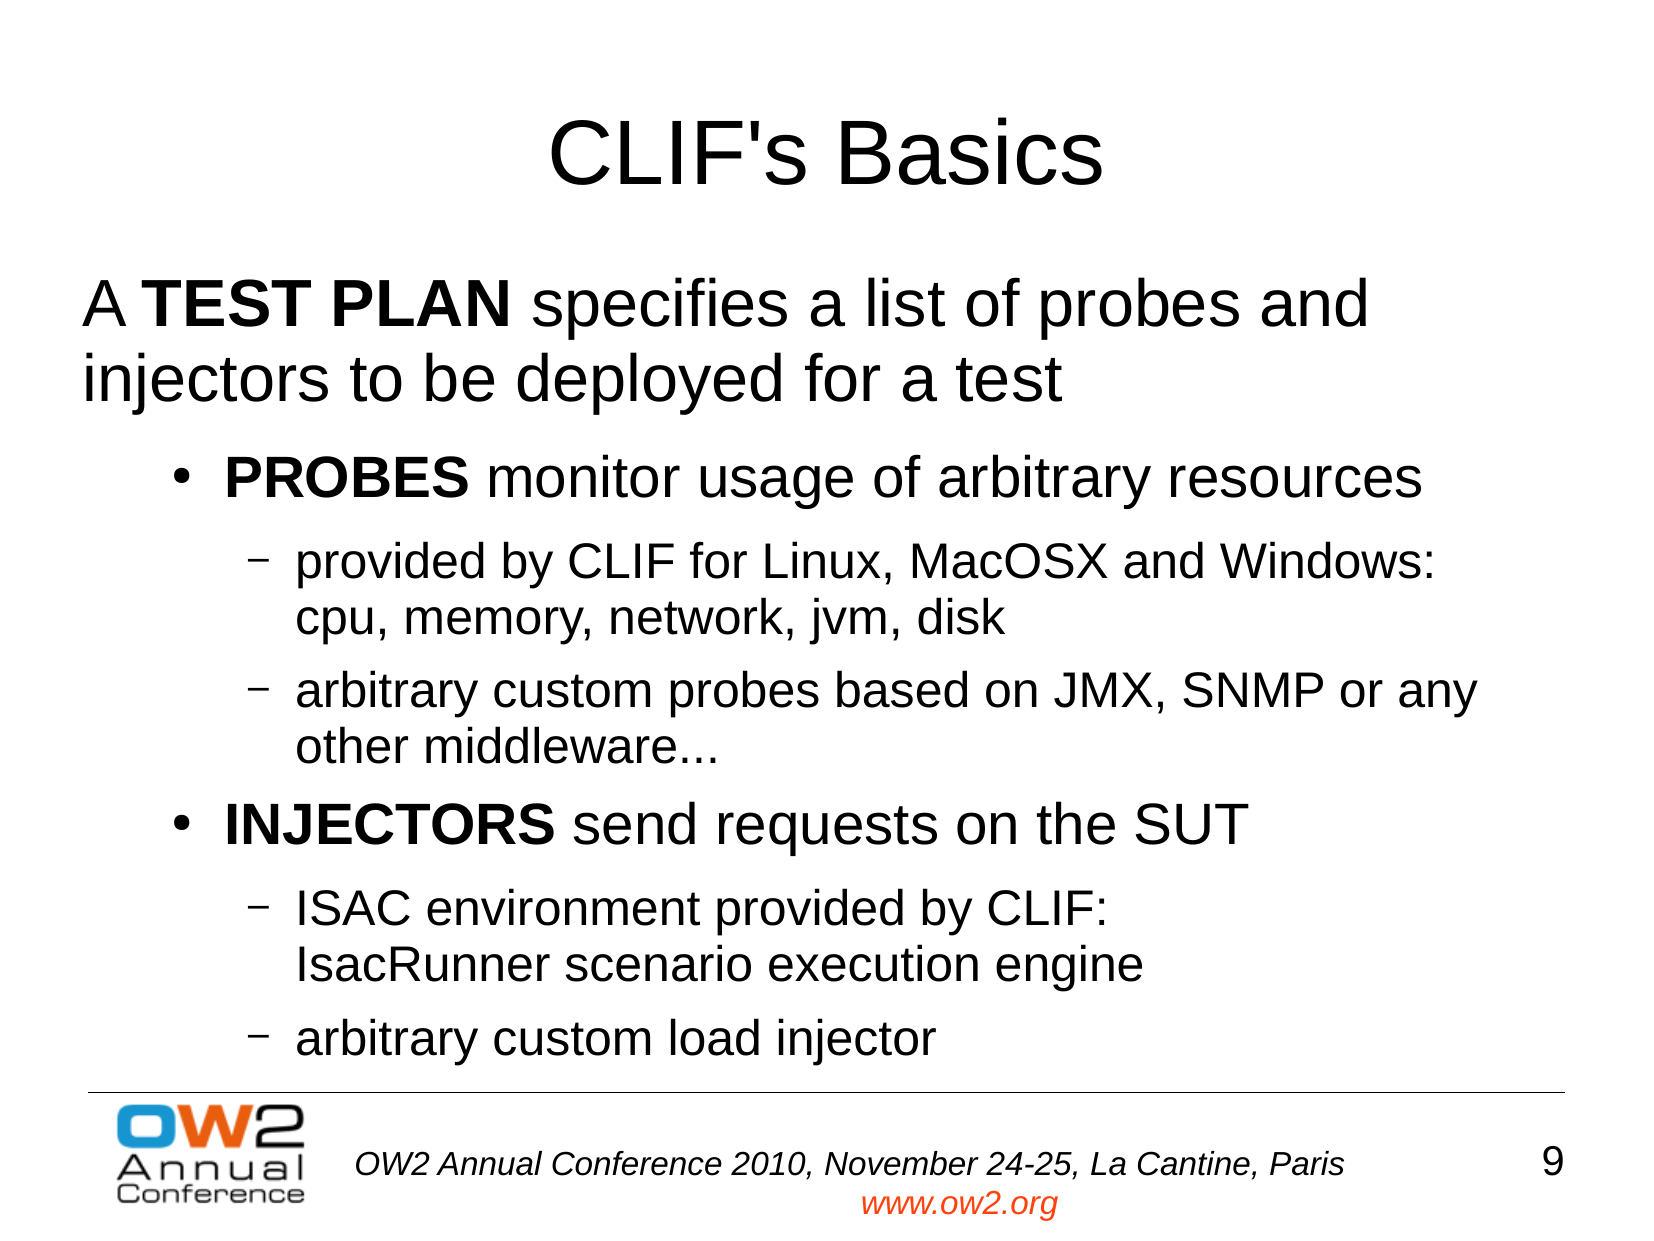

# CLIF's Basics
A TEST PLAN specifies a list of probes and injectors to be deployed for a test
PROBES monitor usage of arbitrary resources
provided by CLIF for Linux, MacOSX and Windows:
cpu, memory, network, jvm, disk
arbitrary custom probes based on JMX, SNMP or any other middleware...
INJECTORS send requests on the SUT
ISAC environment provided by CLIF:
IsacRunner scenario execution engine
arbitrary custom load injector